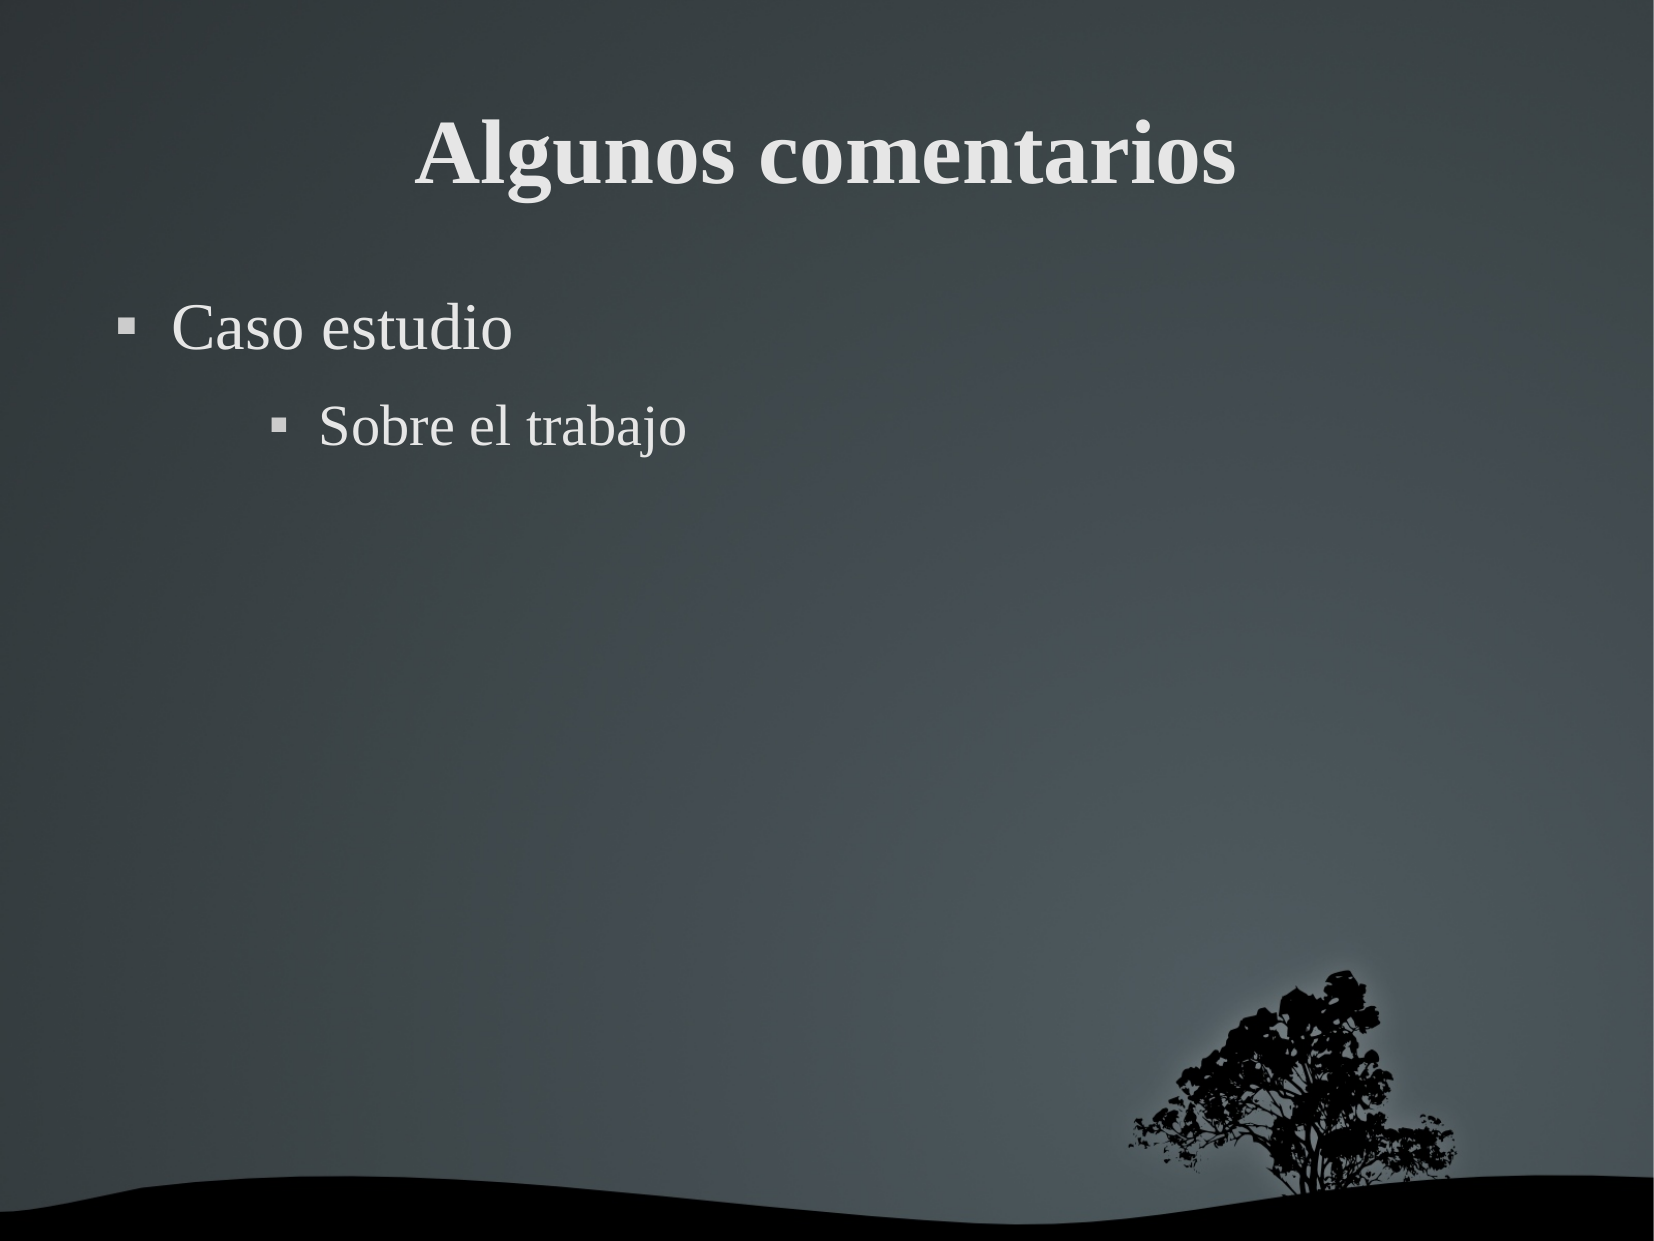

# Algunos comentarios
Caso estudio
Sobre el trabajo